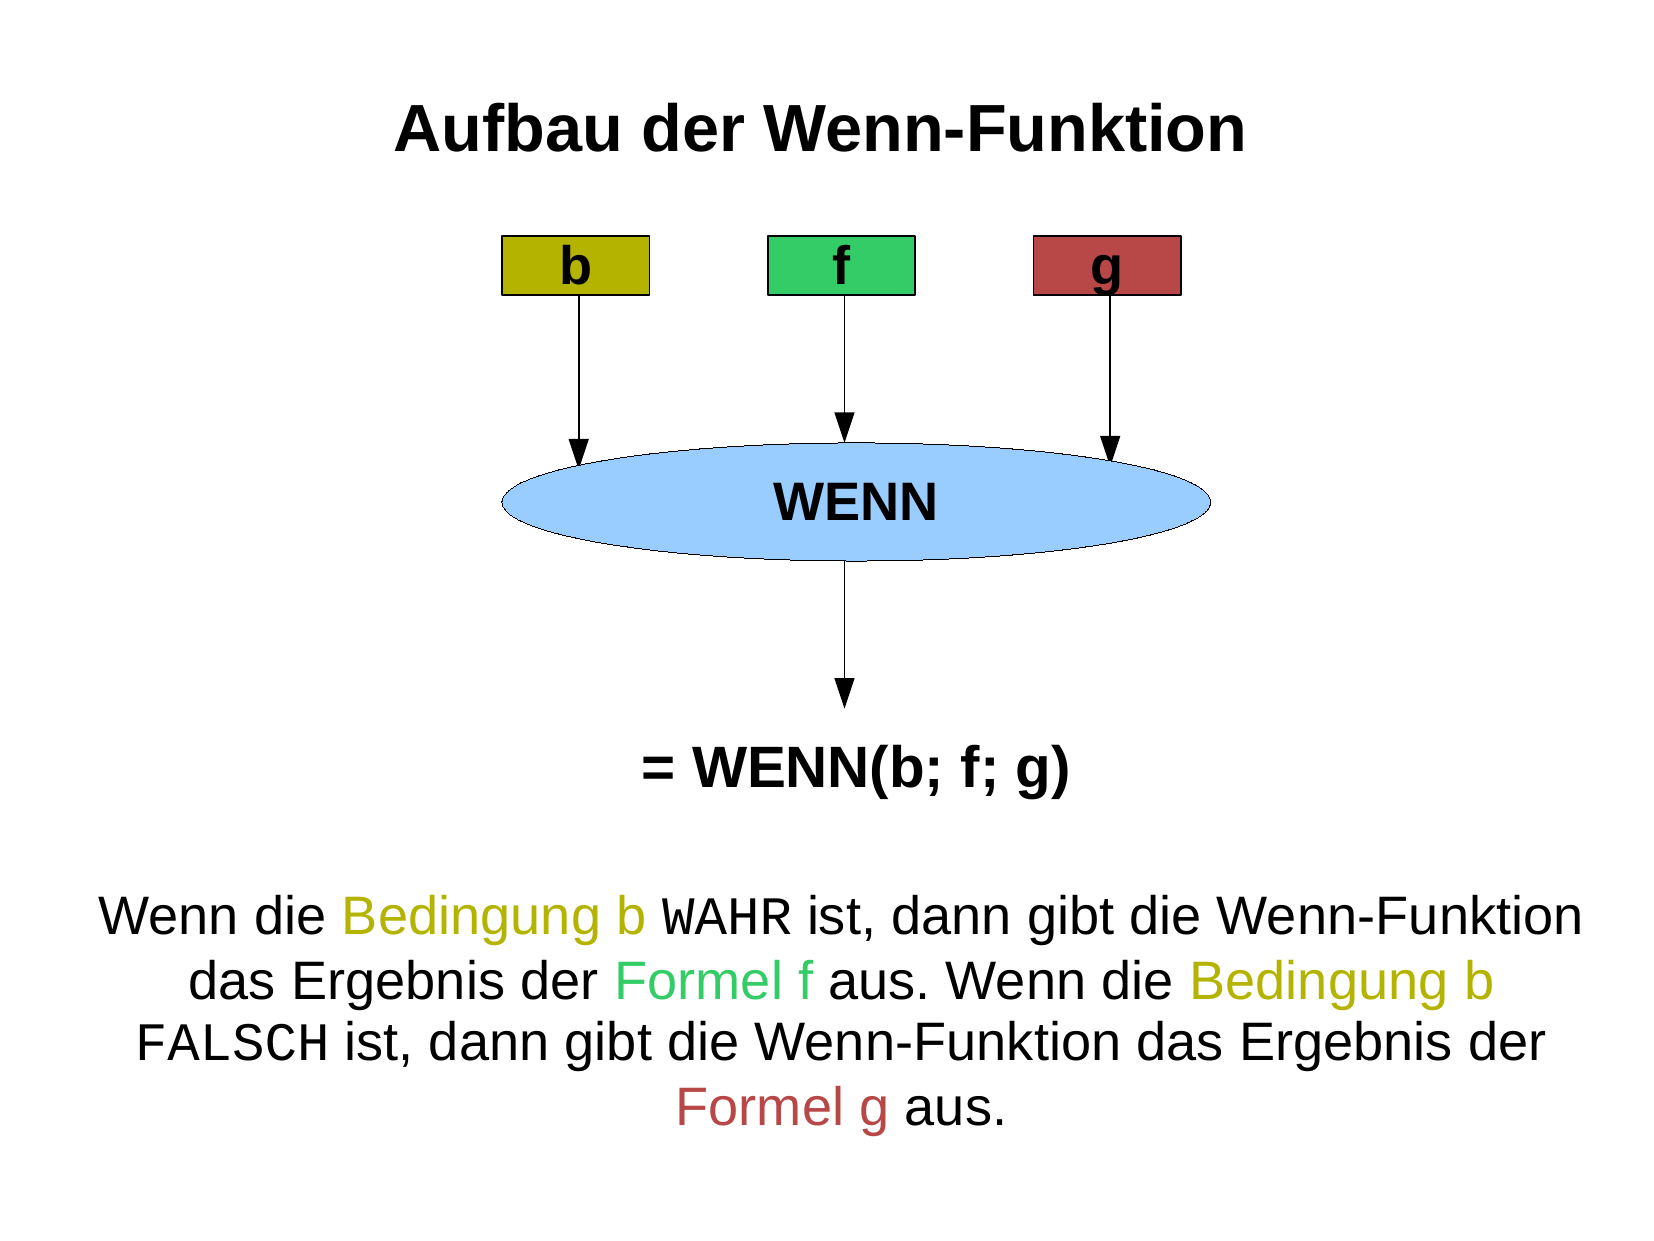

# Aufbau der Wenn-Funktion
b
f
g
WENN
= WENN(b; f; g)
Wenn die Bedingung b WAHR ist, dann gibt die Wenn-Funktion das Ergebnis der Formel f aus. Wenn die Bedingung b FALSCH ist, dann gibt die Wenn-Funktion das Ergebnis der Formel g aus.